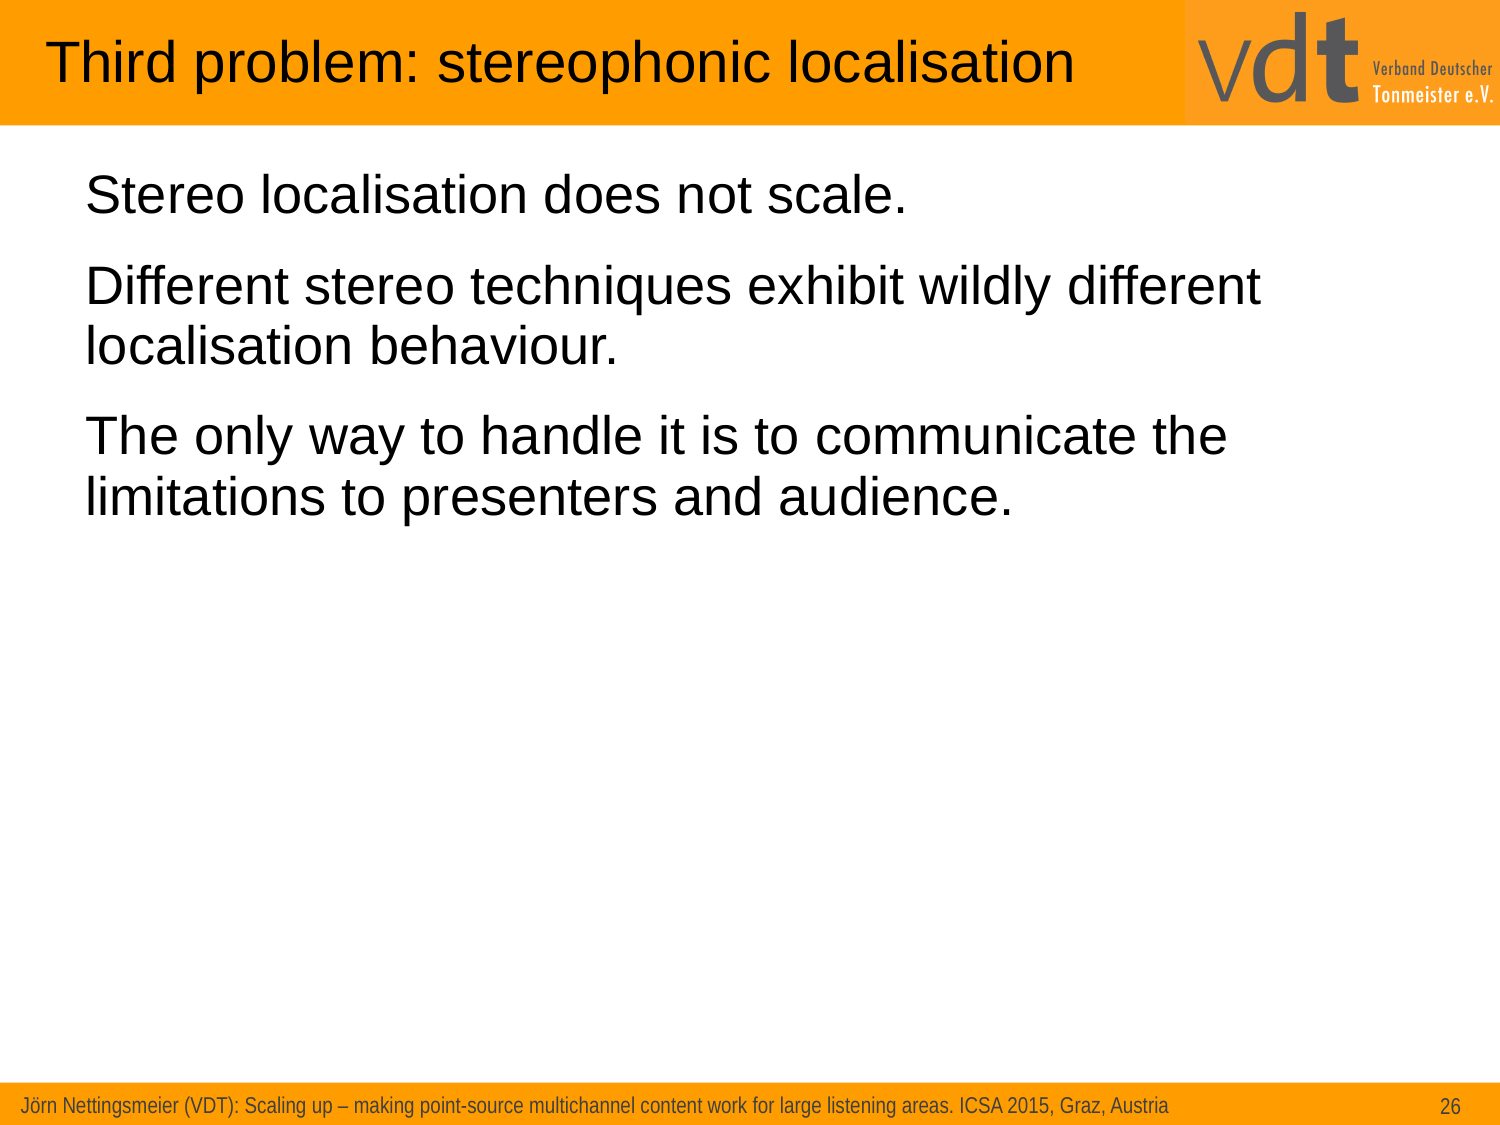

# Third problem: stereophonic localisation
Stereo localisation does not scale.
Different stereo techniques exhibit wildly different localisation behaviour.
The only way to handle it is to communicate the limitations to presenters and audience.